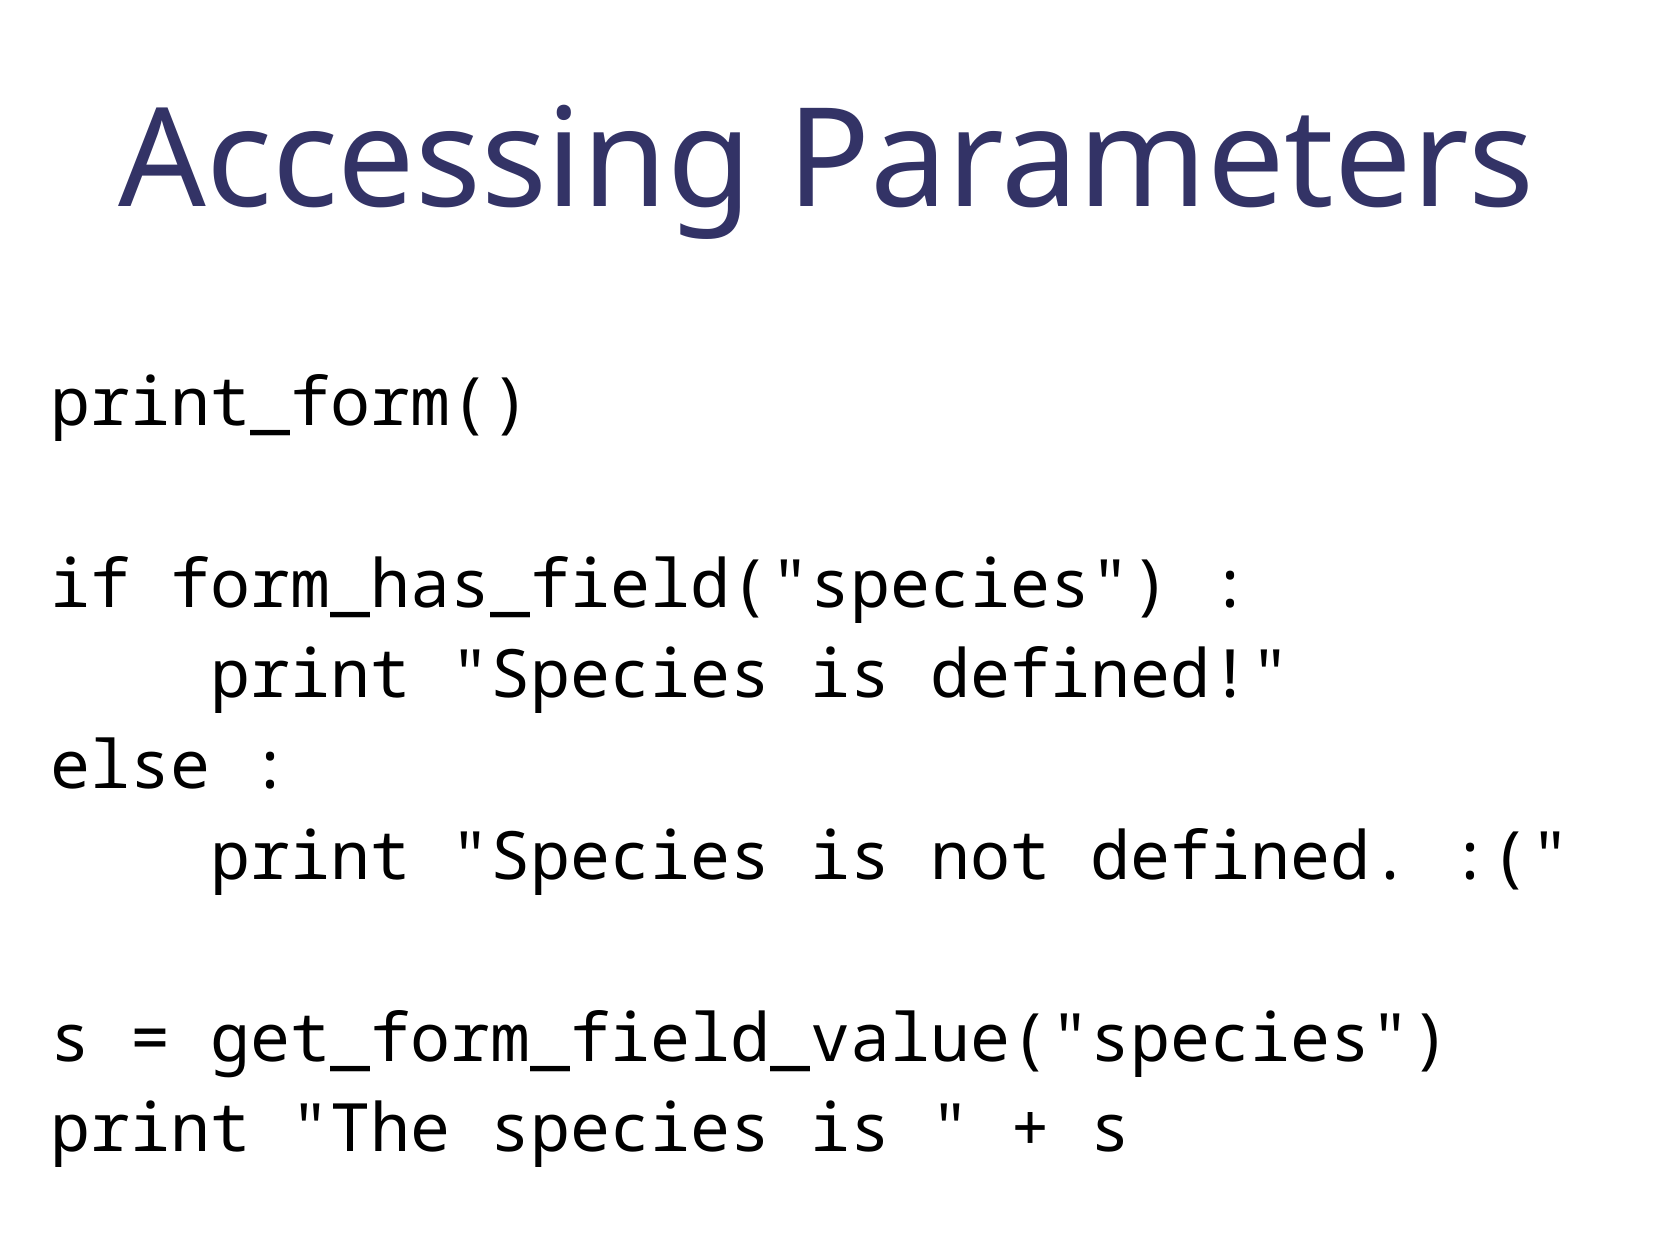

# Accessing Parameters
print_form()
if form_has_field("species") :
 print "Species is defined!"
else :
 print "Species is not defined. :("
s = get_form_field_value("species")
print "The species is " + s